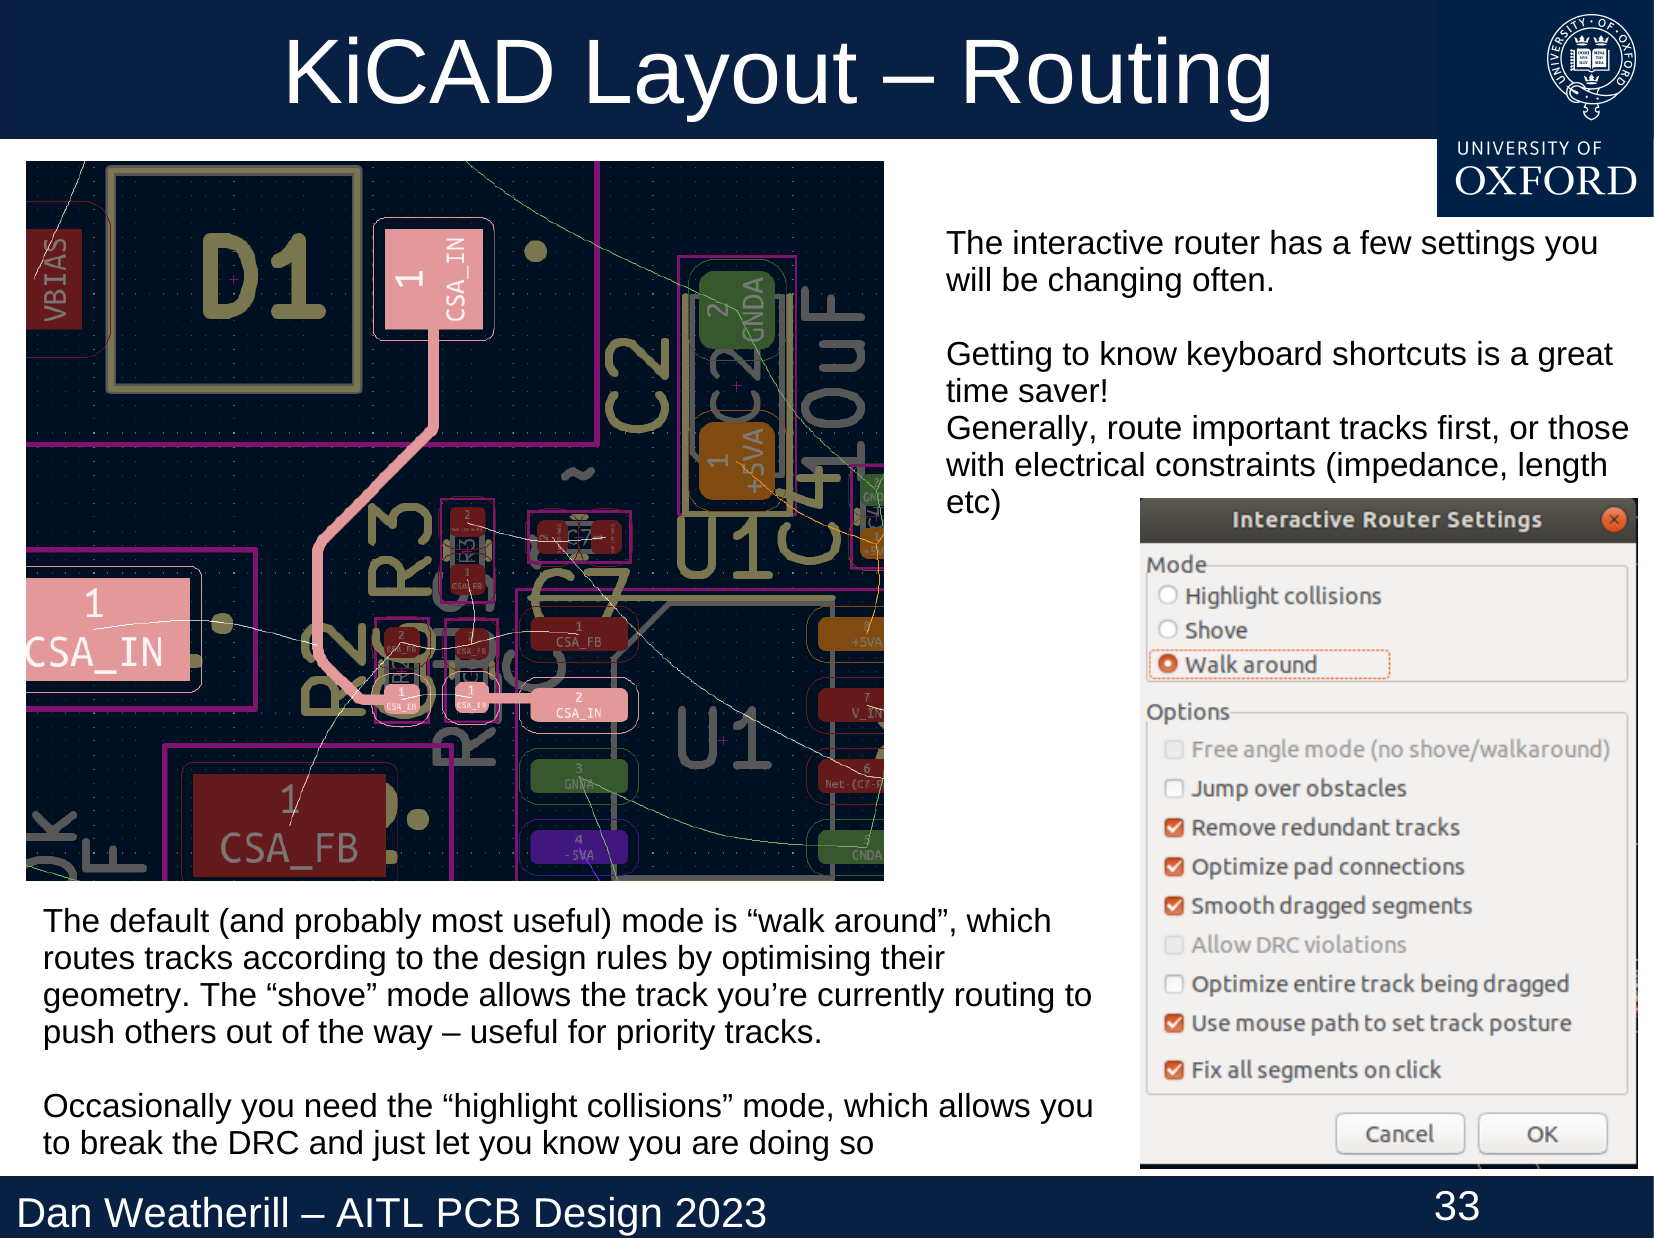

# KiCAD Layout – Routing
The interactive router has a few settings you will be changing often.
Getting to know keyboard shortcuts is a great time saver!
Generally, route important tracks first, or those with electrical constraints (impedance, length etc)
The default (and probably most useful) mode is “walk around”, which routes tracks according to the design rules by optimising their geometry. The “shove” mode allows the track you’re currently routing to push others out of the way – useful for priority tracks.
Occasionally you need the “highlight collisions” mode, which allows you to break the DRC and just let you know you are doing so